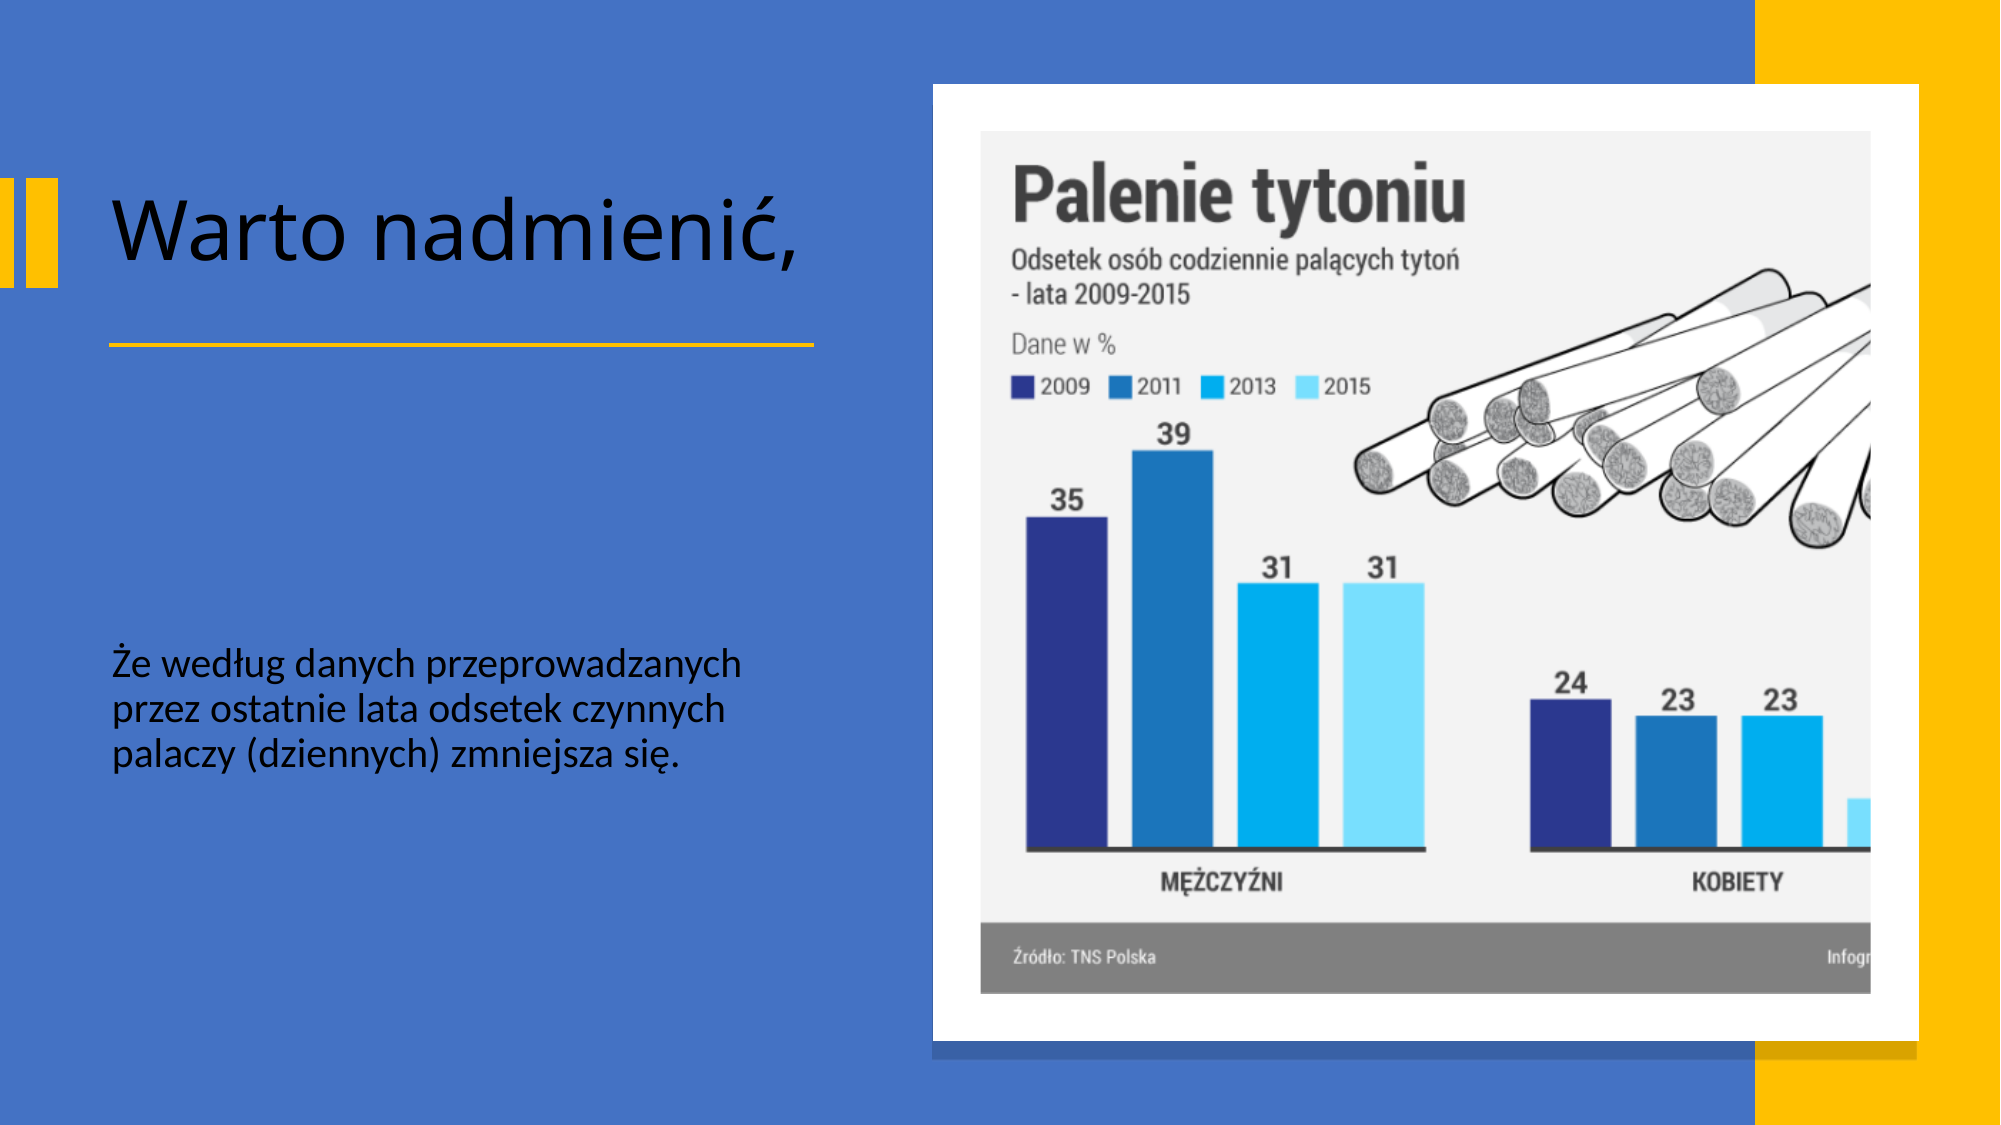

# Warto nadmienić,
Że według danych przeprowadzanych przez ostatnie lata odsetek czynnych palaczy (dziennych) zmniejsza się.